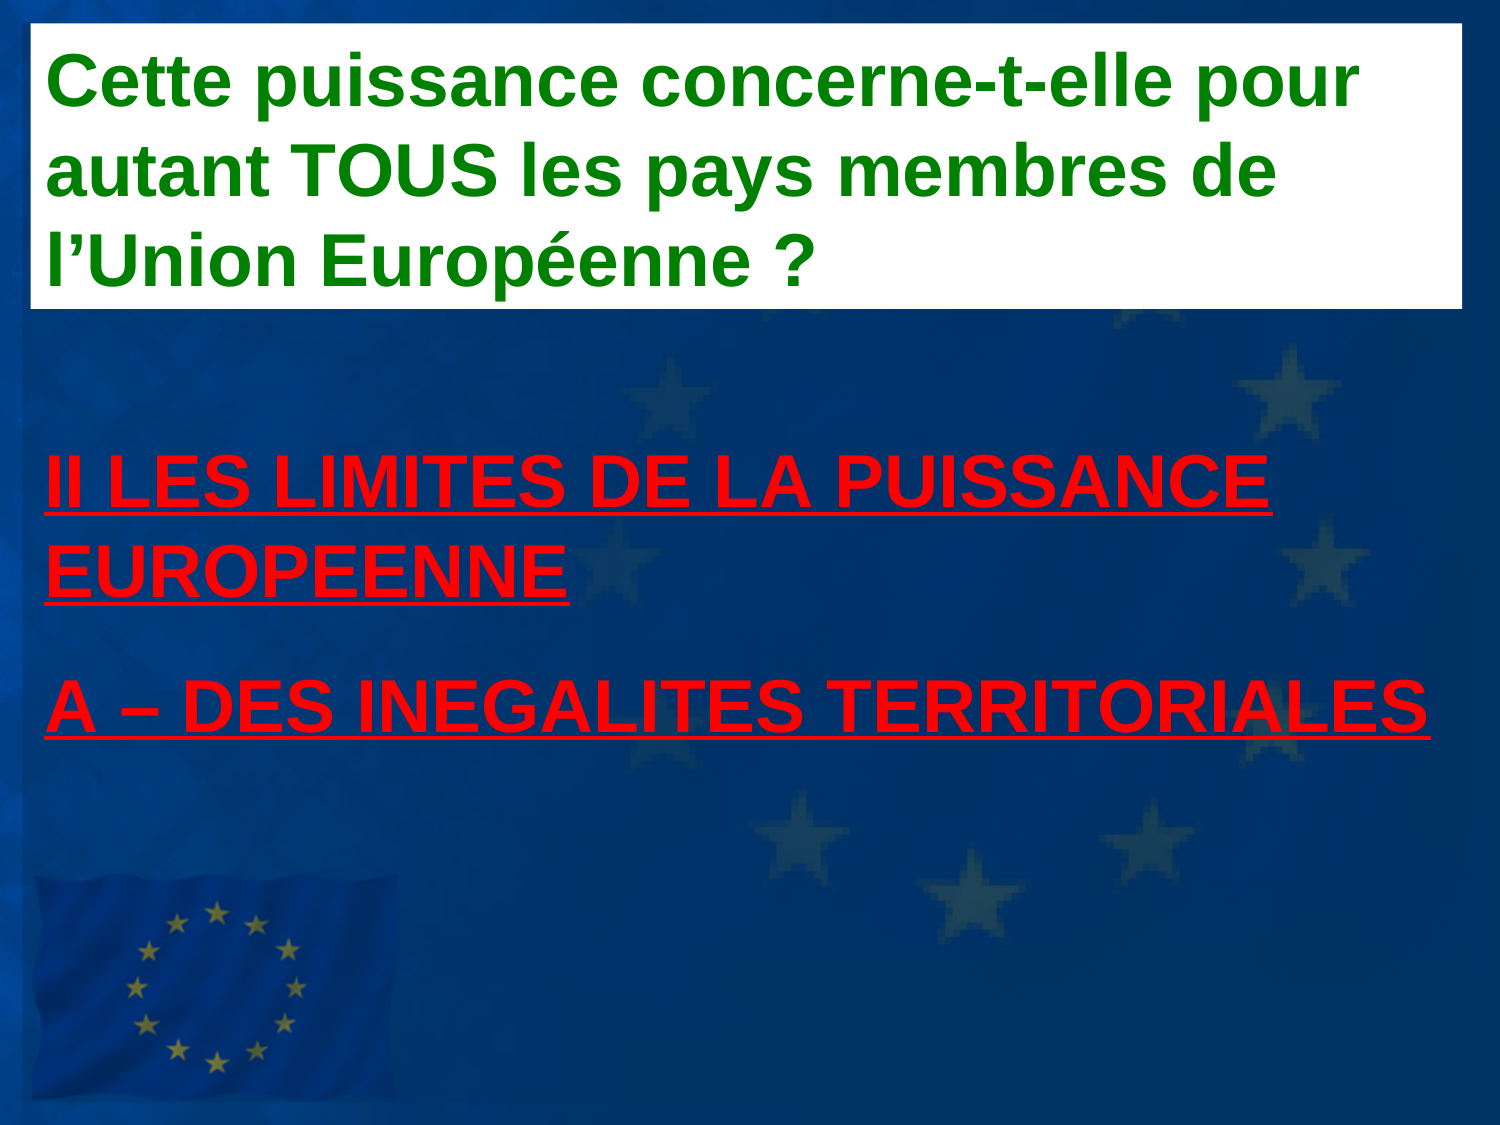

Cette puissance concerne-t-elle pour autant TOUS les pays membres de l’Union Européenne ?
II LES LIMITES DE LA PUISSANCE EUROPEENNE
A – DES INEGALITES TERRITORIALES